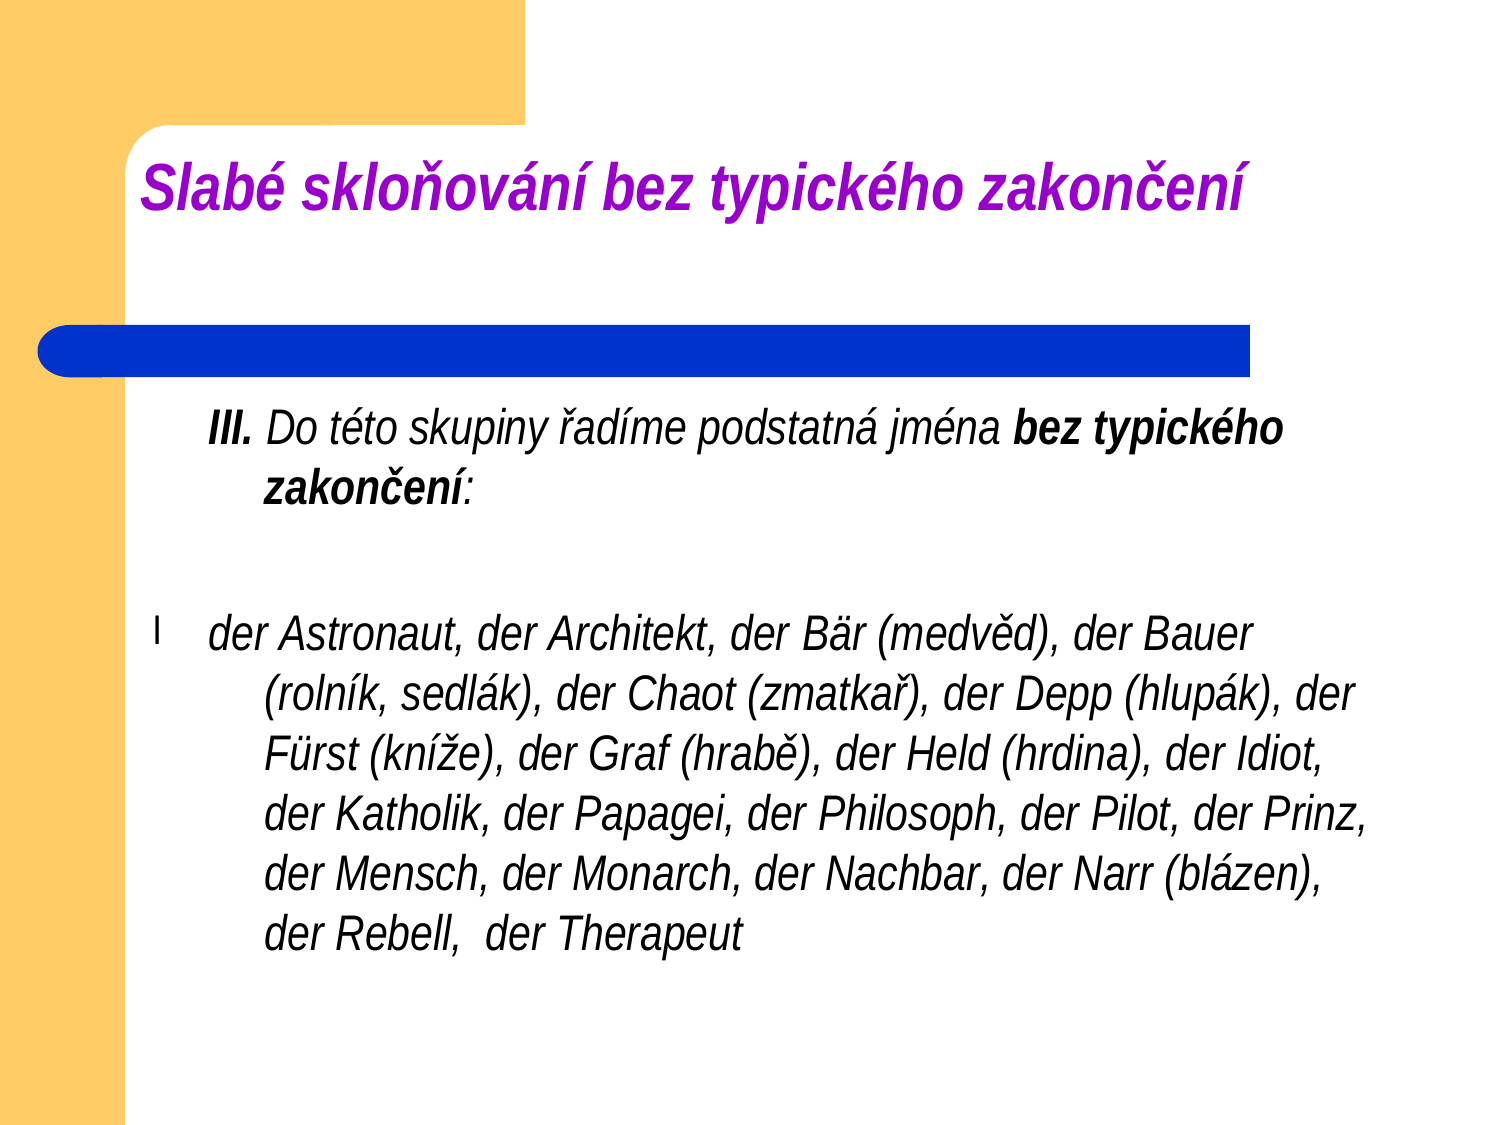

# Slabé skloňování bez typického zakončení
III. Do této skupiny řadíme podstatná jména bez typického zakončení:
der Astronaut, der Architekt, der Bär (medvěd), der Bauer (rolník, sedlák), der Chaot (zmatkař), der Depp (hlupák), der Fürst (kníže), der Graf (hrabě), der Held (hrdina), der Idiot, der Katholik, der Papagei, der Philosoph, der Pilot, der Prinz, der Mensch, der Monarch, der Nachbar, der Narr (blázen), der Rebell, der Therapeut